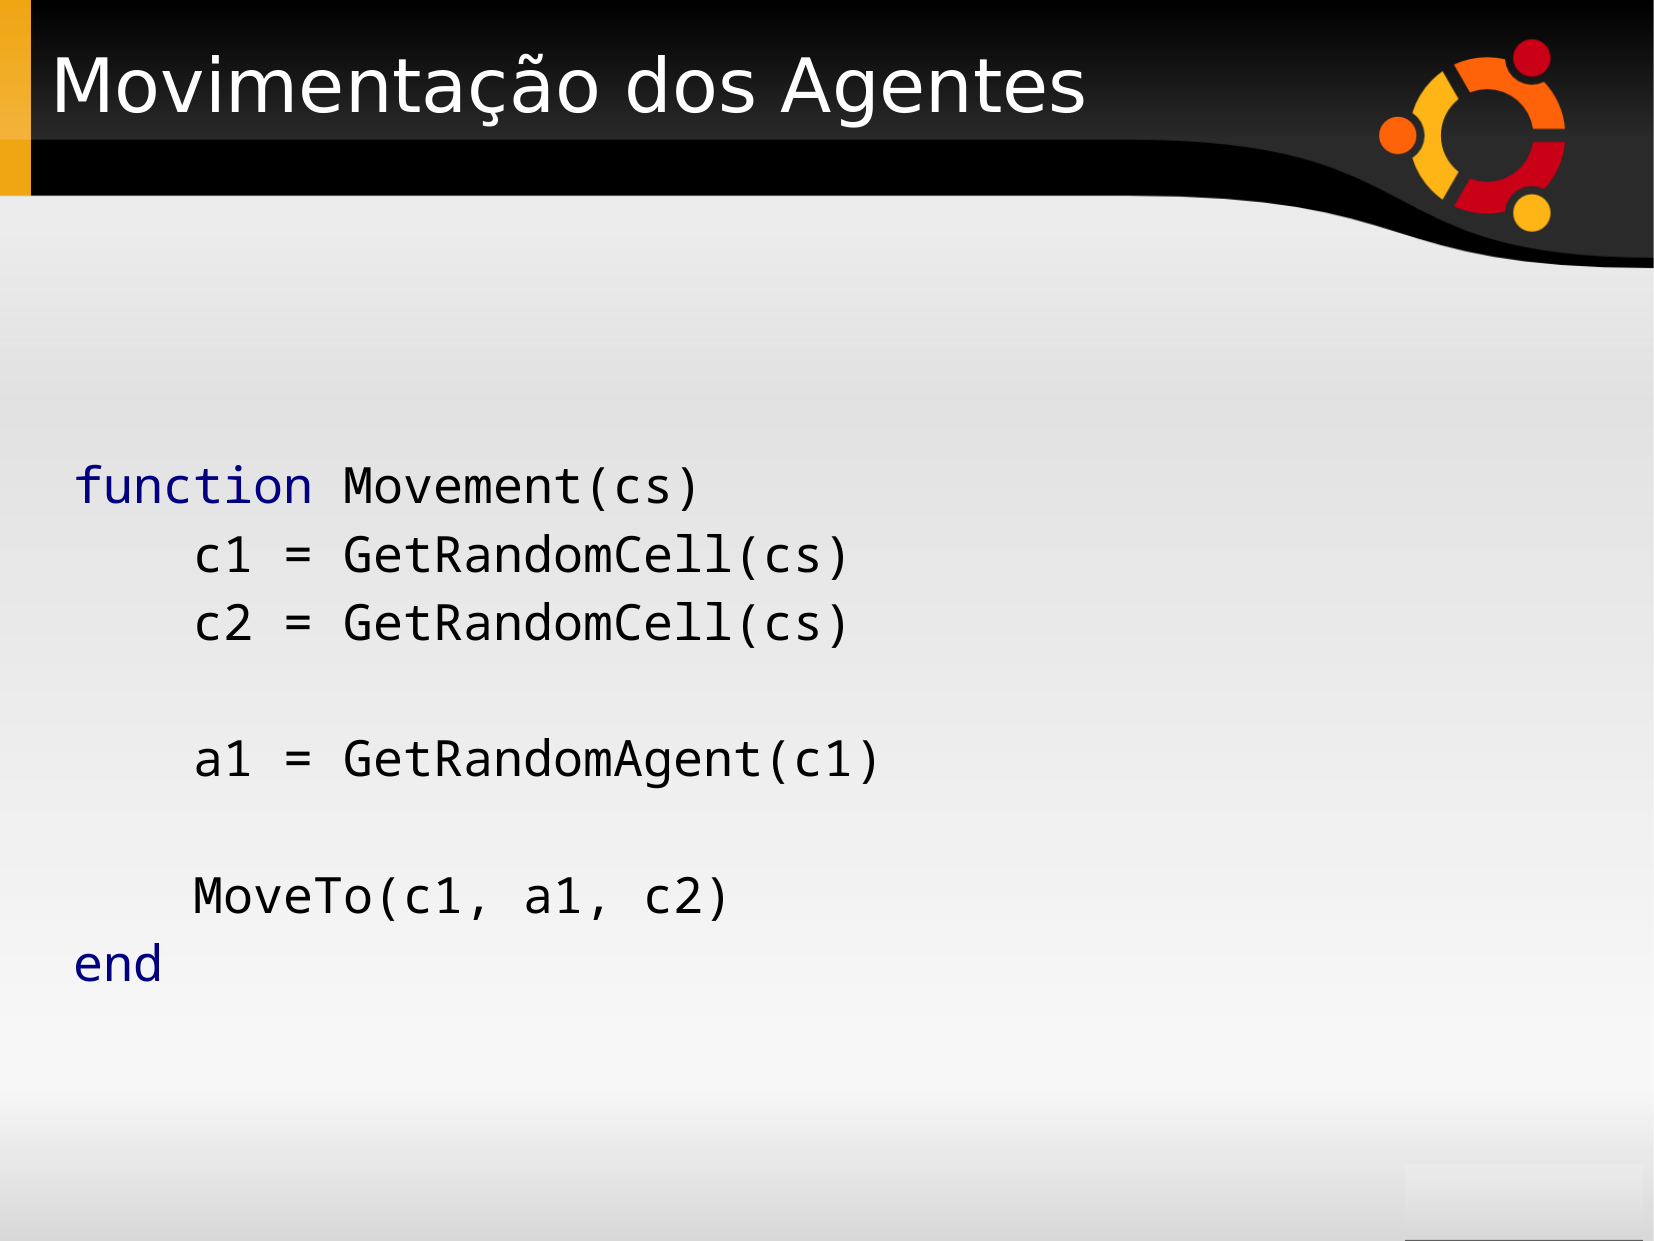

Movimentação dos Agentes
function Movement(cs)
 c1 = GetRandomCell(cs)
 c2 = GetRandomCell(cs)
 a1 = GetRandomAgent(c1)
 MoveTo(c1, a1, c2)
end